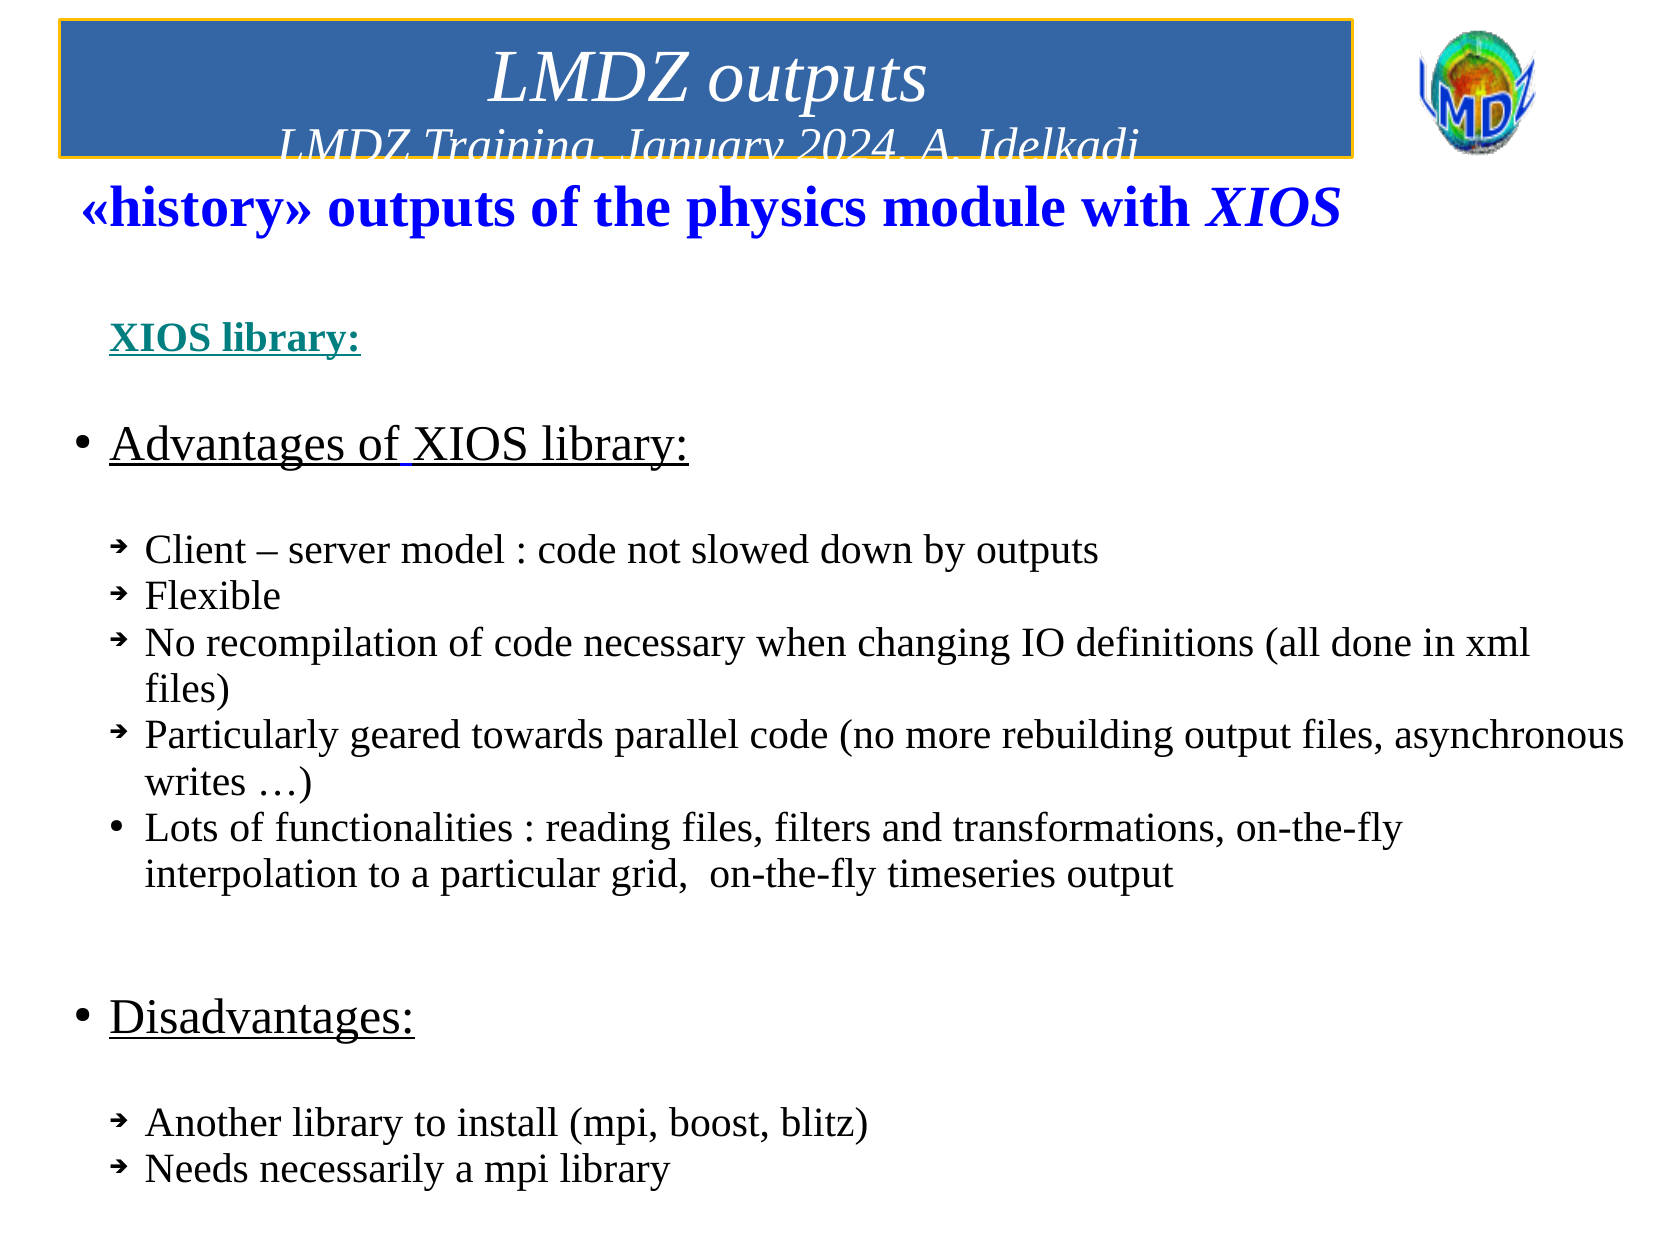

LMDZ outputs
LMDZ Training, January 2024, A. Idelkadi
«history» outputs of the physics module with XIOS
XIOS library:
Advantages of XIOS library:
Client – server model : code not slowed down by outputs
Flexible
No recompilation of code necessary when changing IO definitions (all done in xml files)
Particularly geared towards parallel code (no more rebuilding output files, asynchronous writes …)
Lots of functionalities : reading files, filters and transformations, on-the-fly interpolation to a particular grid, on-the-fly timeseries output
Disadvantages:
Another library to install (mpi, boost, blitz)
Needs necessarily a mpi library